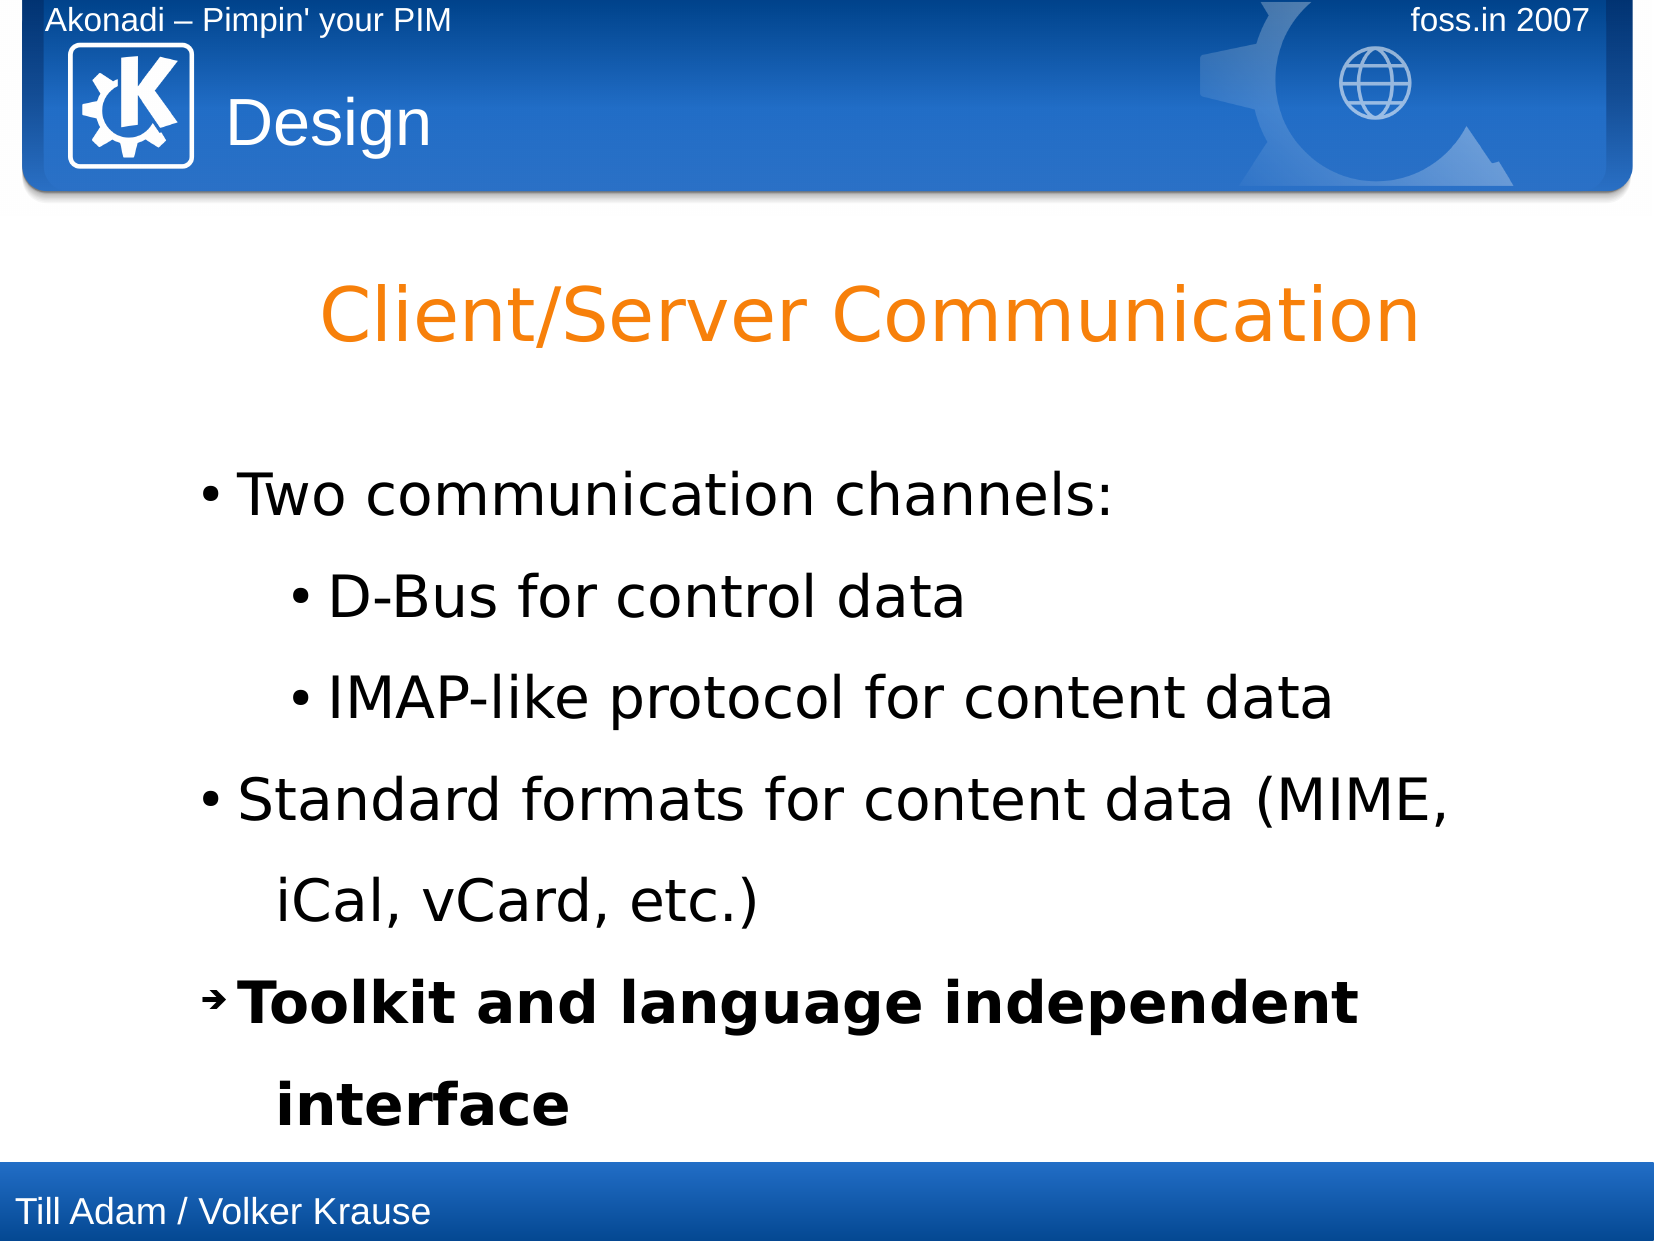

# Design
Client/Server Communication
Two communication channels:
D-Bus for control data
IMAP-like protocol for content data
Standard formats for content data (MIME, iCal, vCard, etc.)
Toolkit and language independent interface